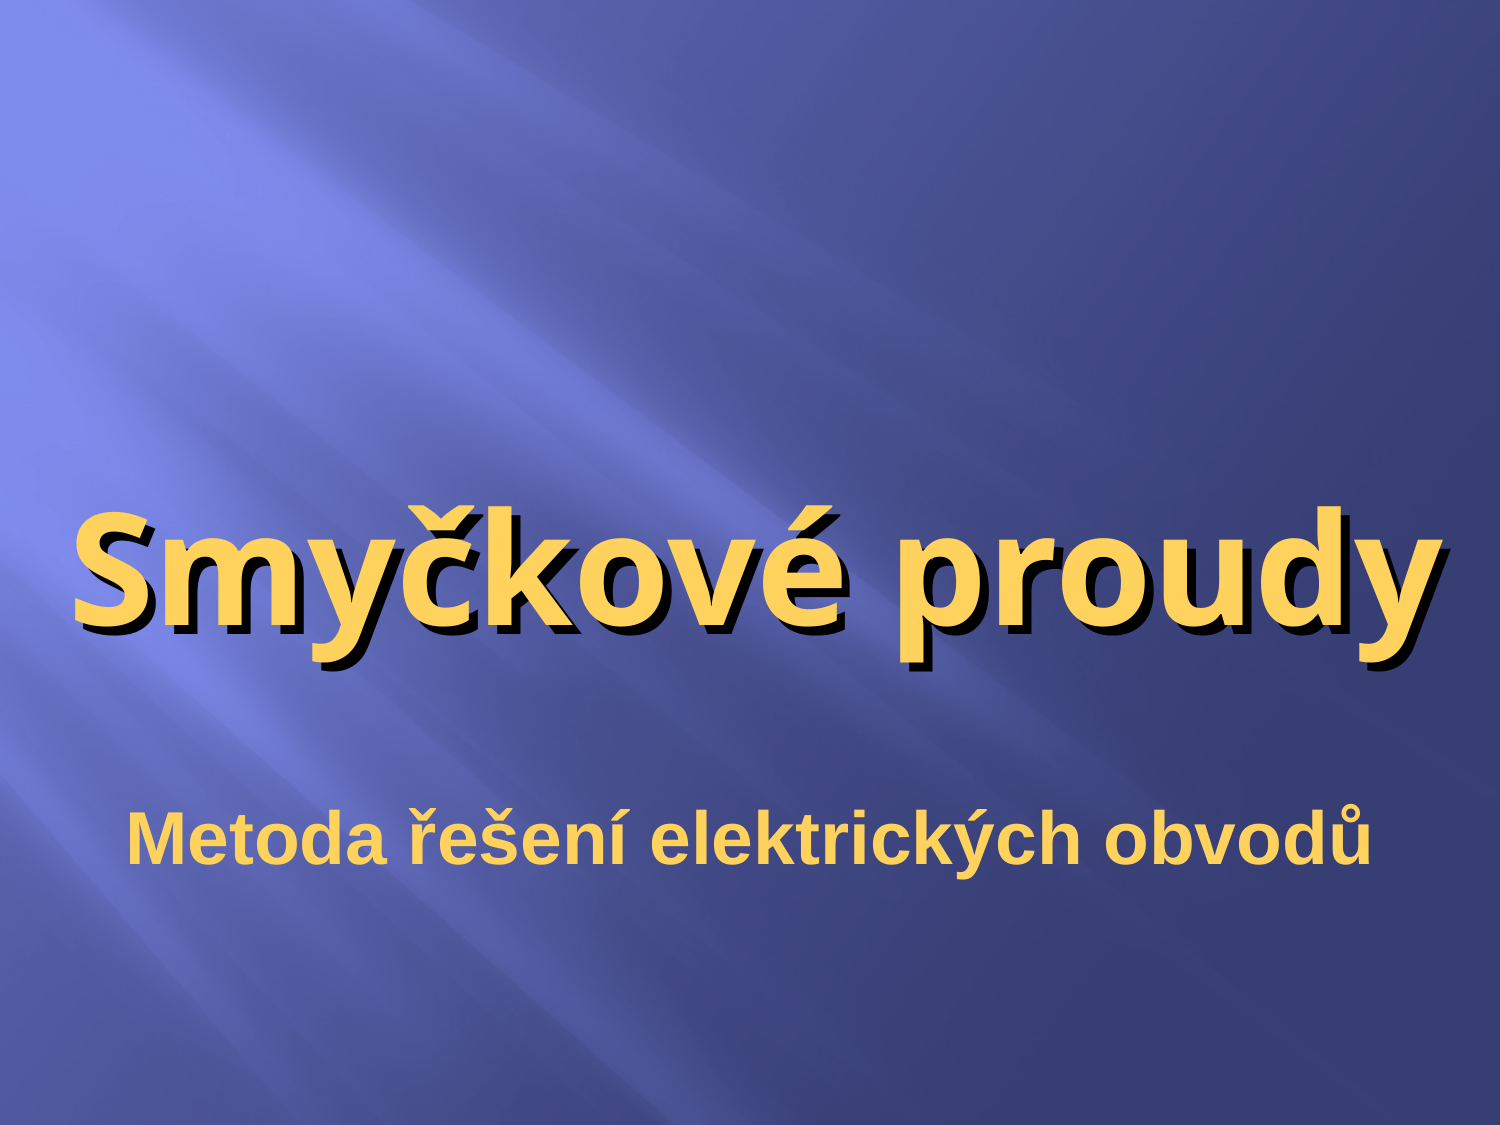

# Smyčkové proudy
Metoda řešení elektrických obvodů